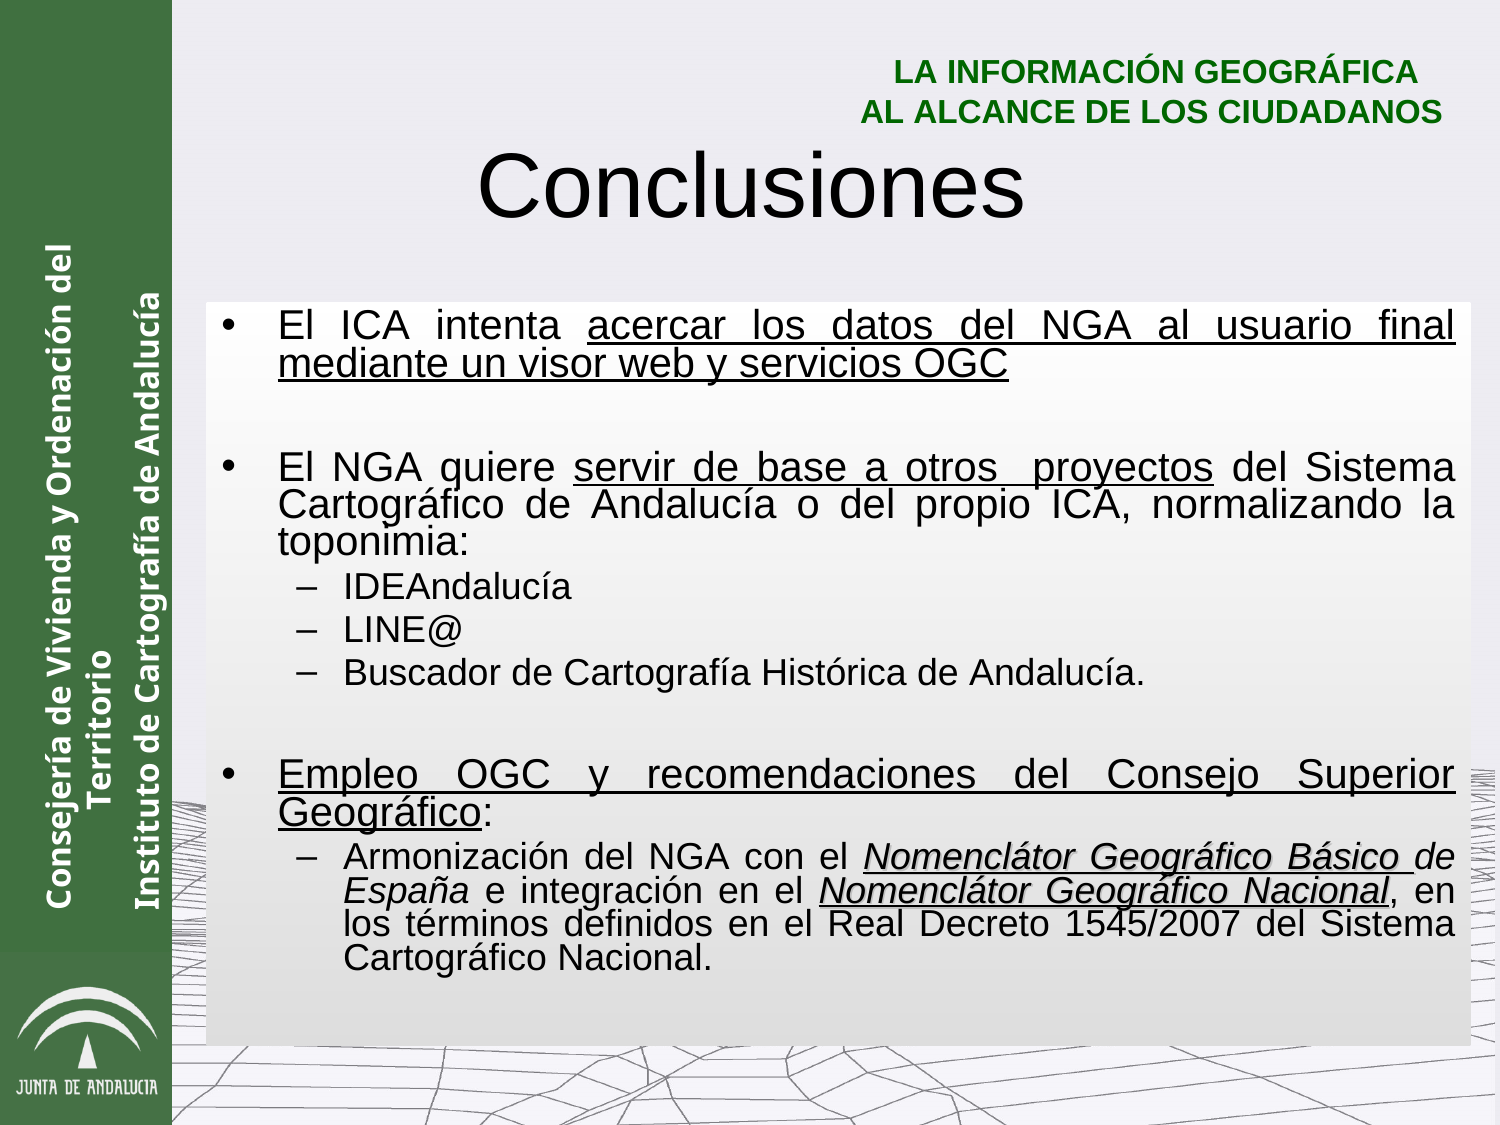

# Conclusiones
El ICA intenta acercar los datos del NGA al usuario final mediante un visor web y servicios OGC
El NGA quiere servir de base a otros proyectos del Sistema Cartográfico de Andalucía o del propio ICA, normalizando la toponimia:
IDEAndalucía
LINE@
Buscador de Cartografía Histórica de Andalucía.
Empleo OGC y recomendaciones del Consejo Superior Geográfico:
Armonización del NGA con el Nomenclátor Geográfico Básico de España e integración en el Nomenclátor Geográfico Nacional, en los términos definidos en el Real Decreto 1545/2007 del Sistema Cartográfico Nacional.